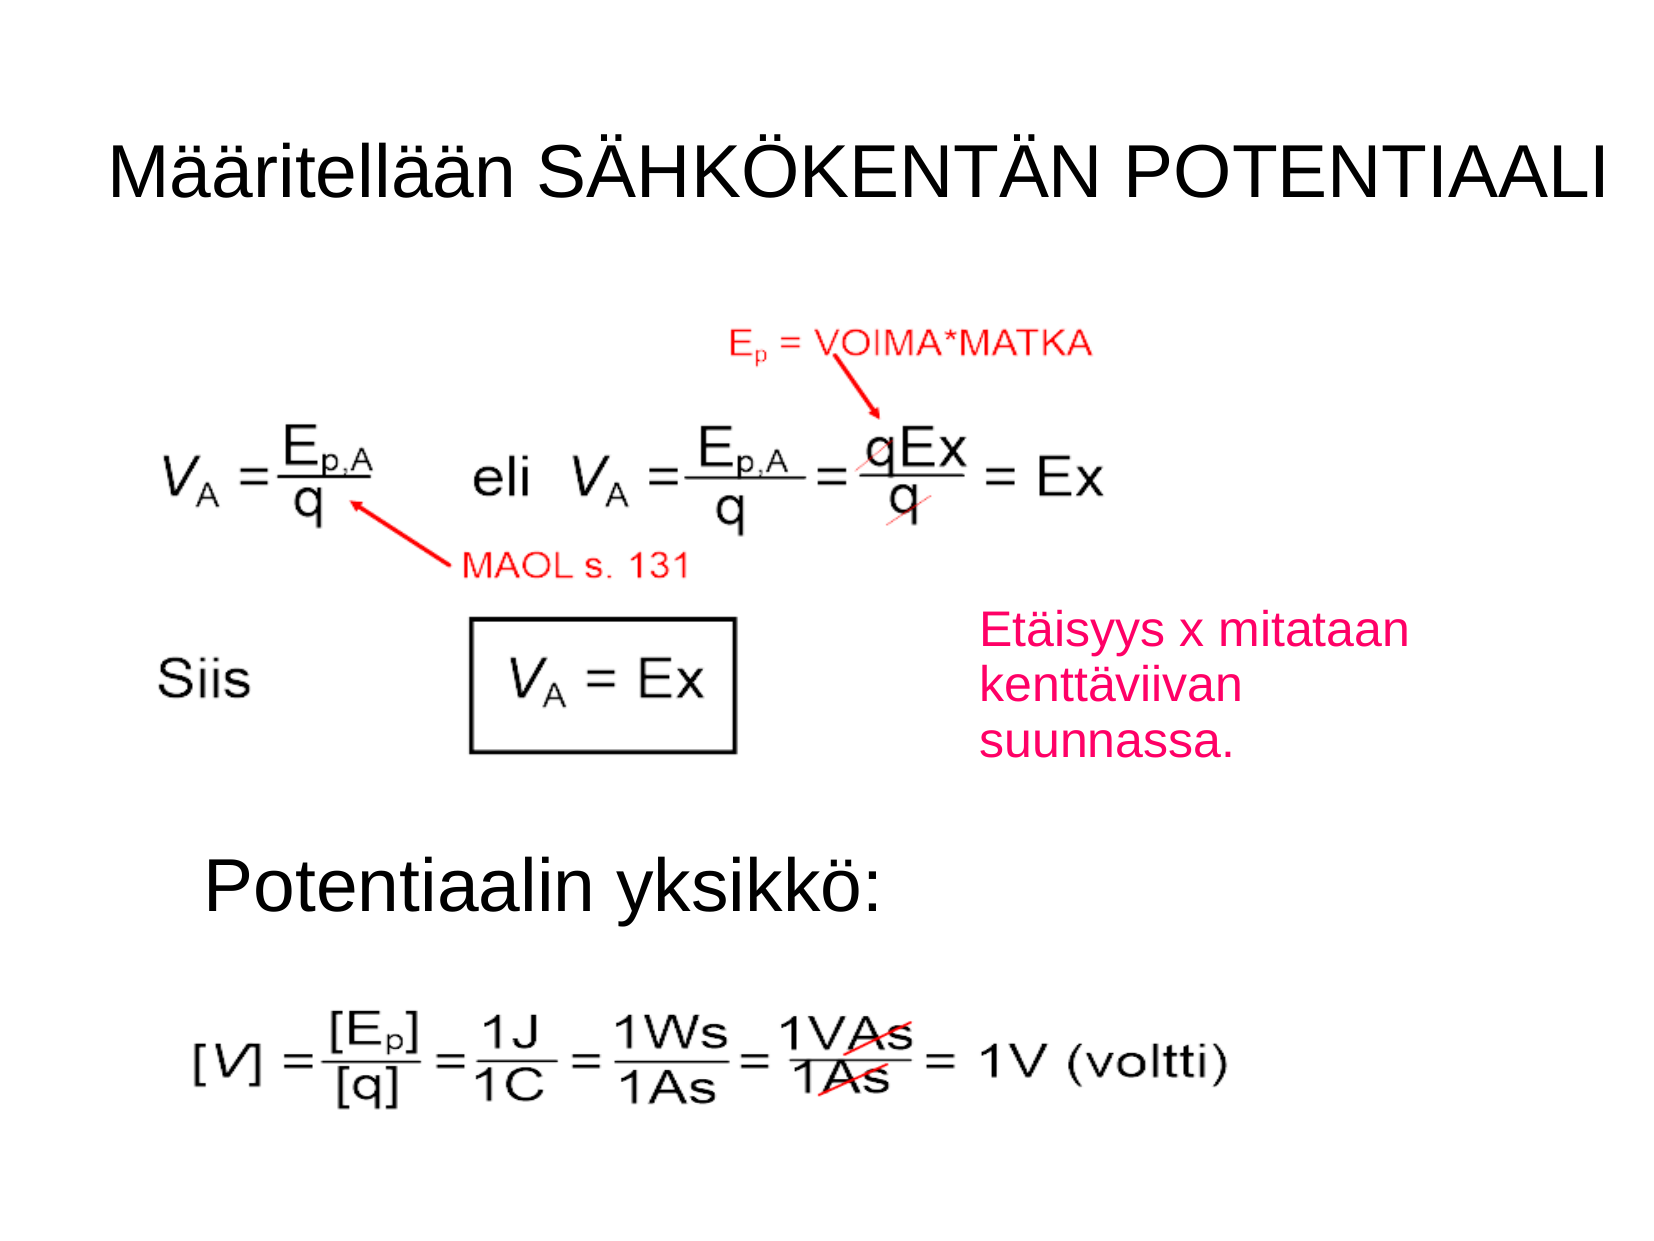

Määritellään SÄHKÖKENTÄN POTENTIAALI
Etäisyys x mitataan kenttäviivan suunnassa.
Potentiaalin yksikkö: